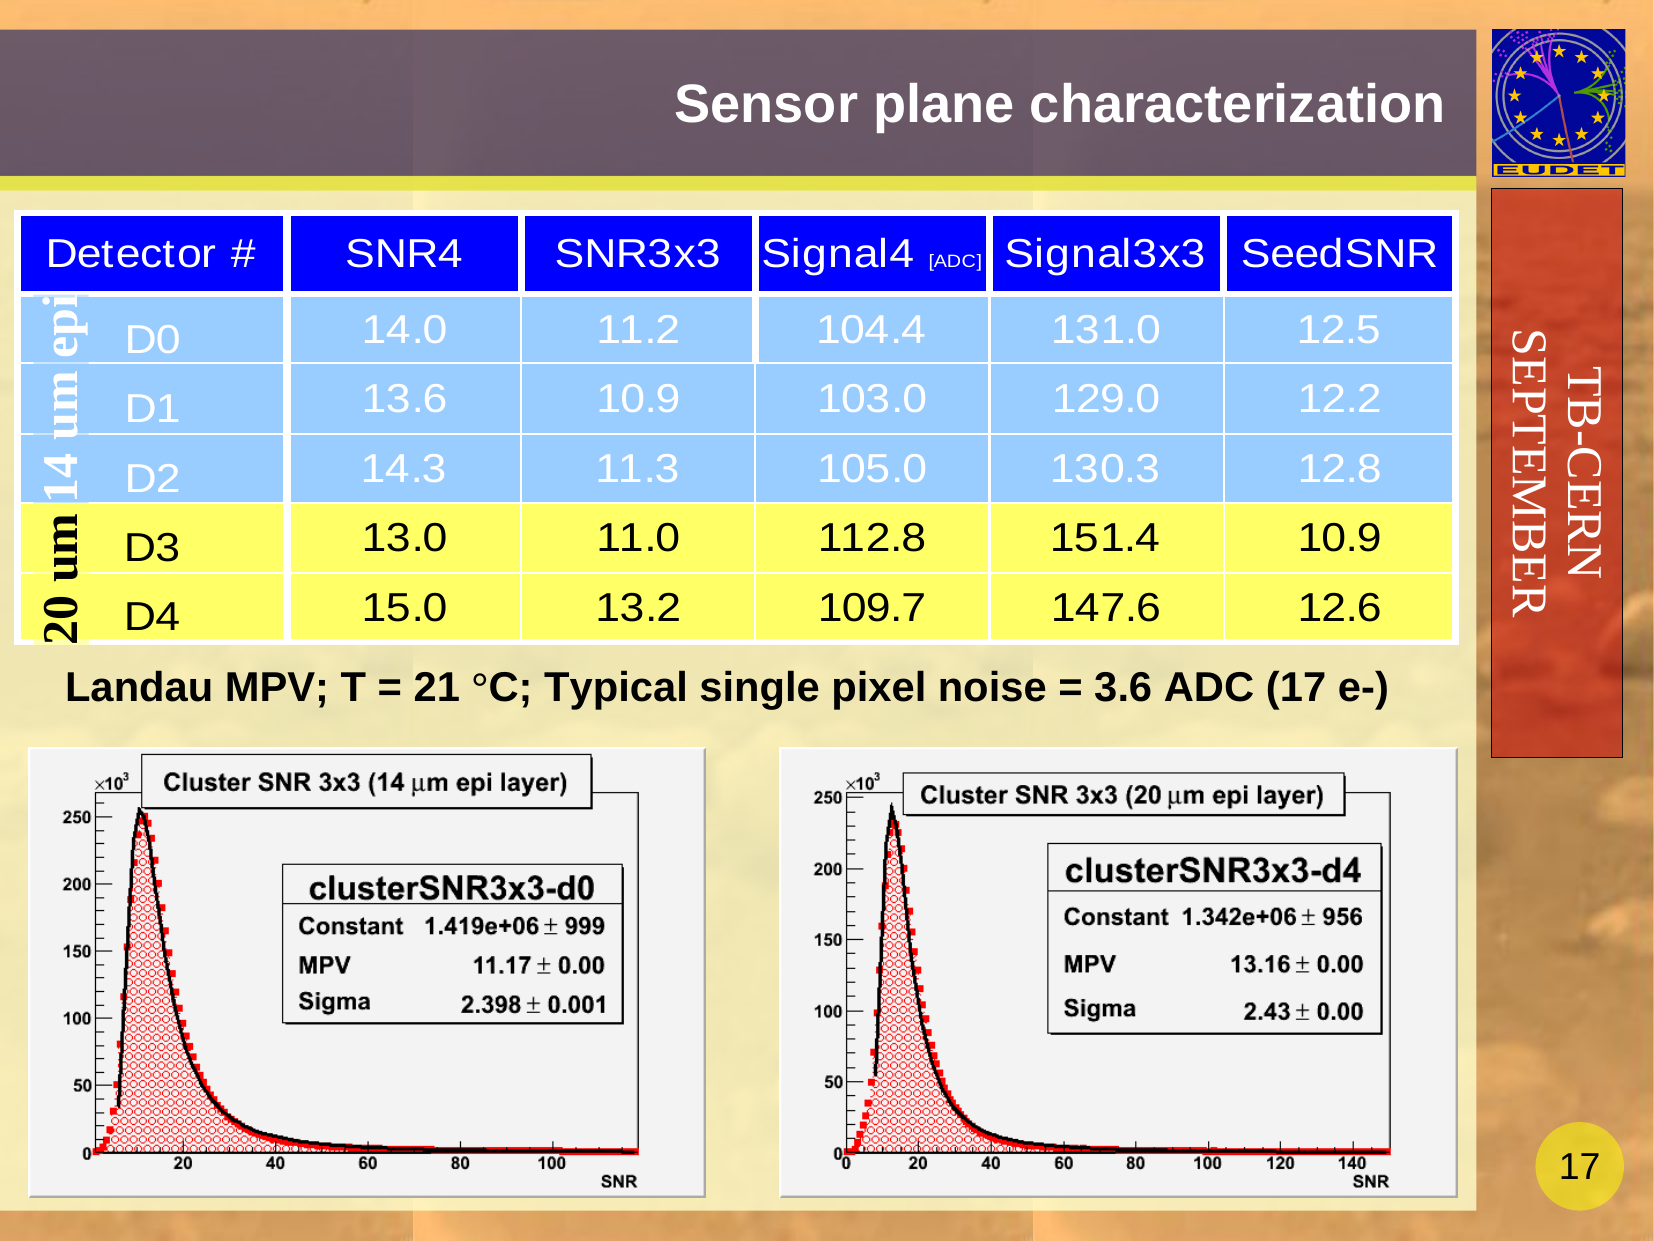

# Sensor plane characterization
14 um epi
TB-CERN
SEPTEMBER
20 um
Landau MPV; T = 21 °C; Typical single pixel noise = 3.6 ADC (17 e-)